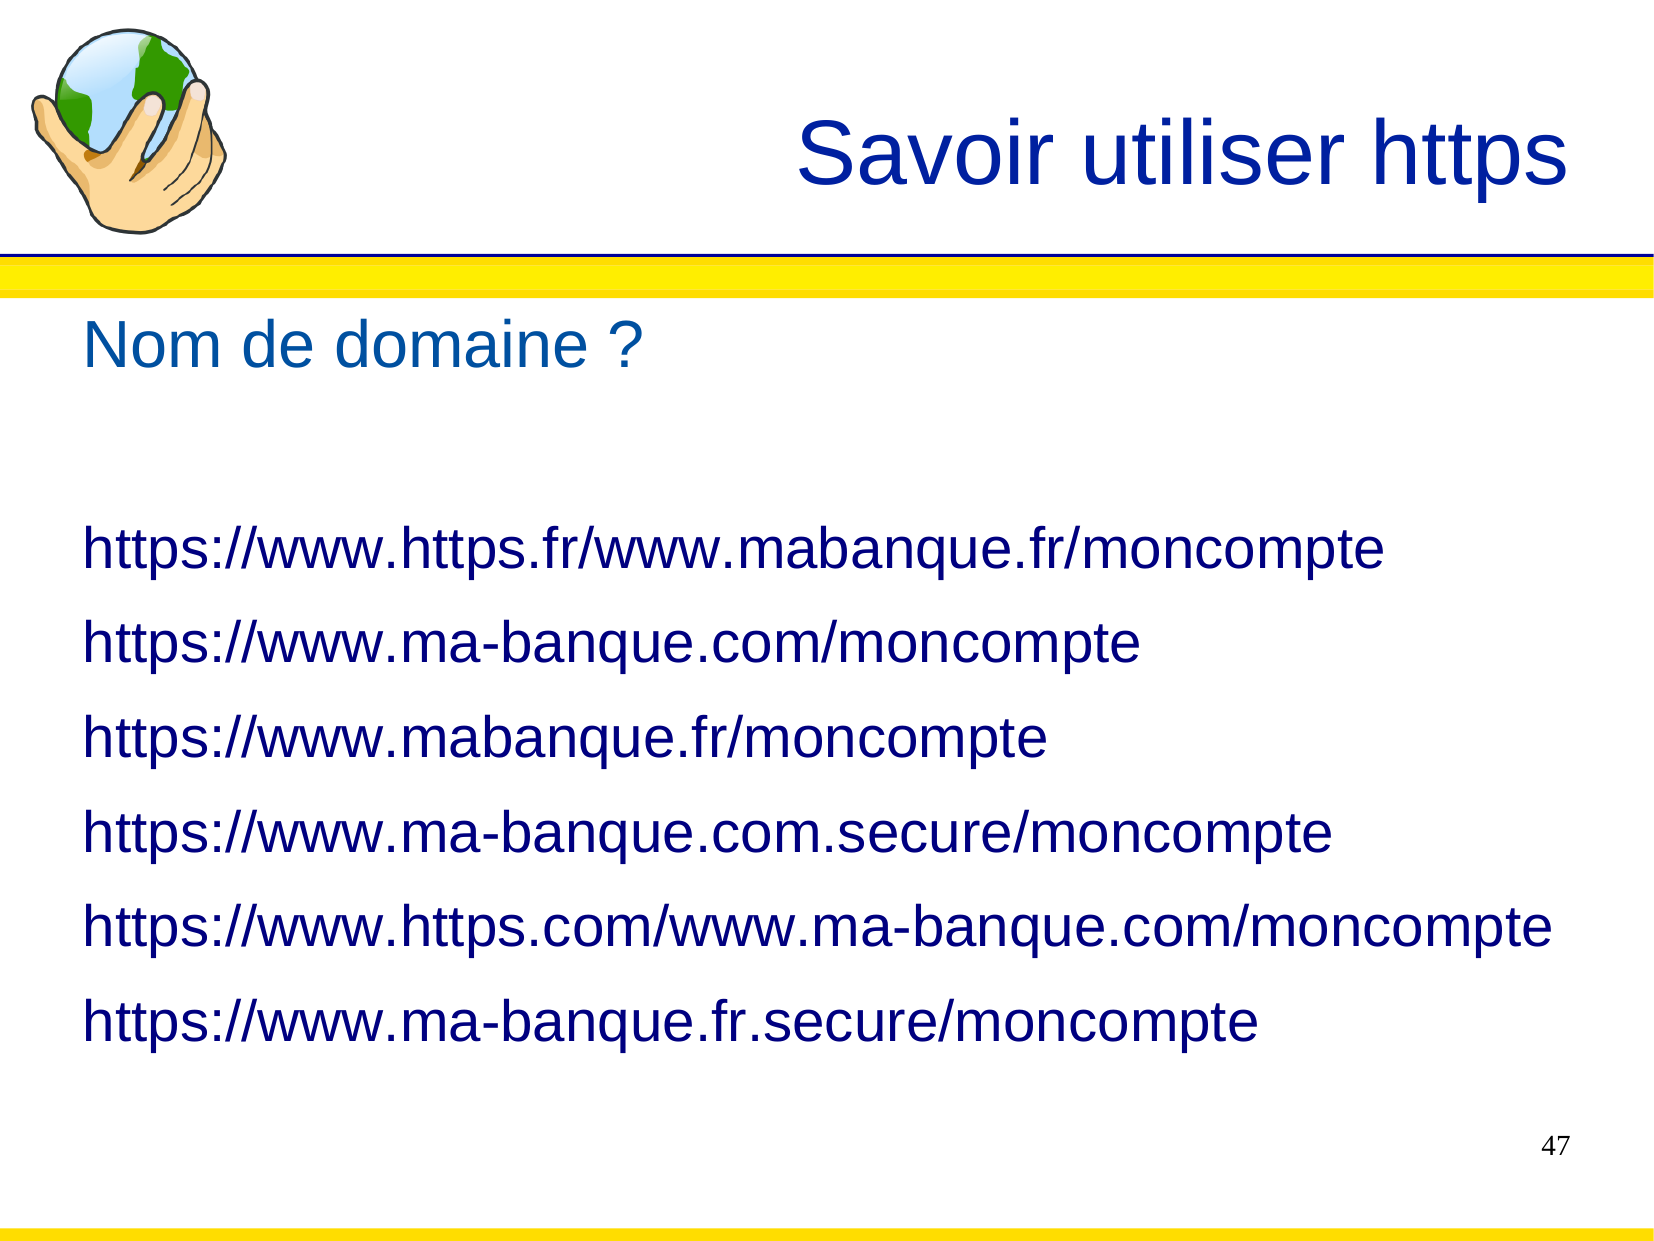

# Savoir utiliser https
Nom de domaine ?
https://www.https.fr/www.mabanque.fr/moncompte
https://www.ma-banque.com/moncompte
https://www.mabanque.fr/moncompte
https://www.ma-banque.com.secure/moncompte
https://www.https.com/www.ma-banque.com/moncompte
https://www.ma-banque.fr.secure/moncompte
47